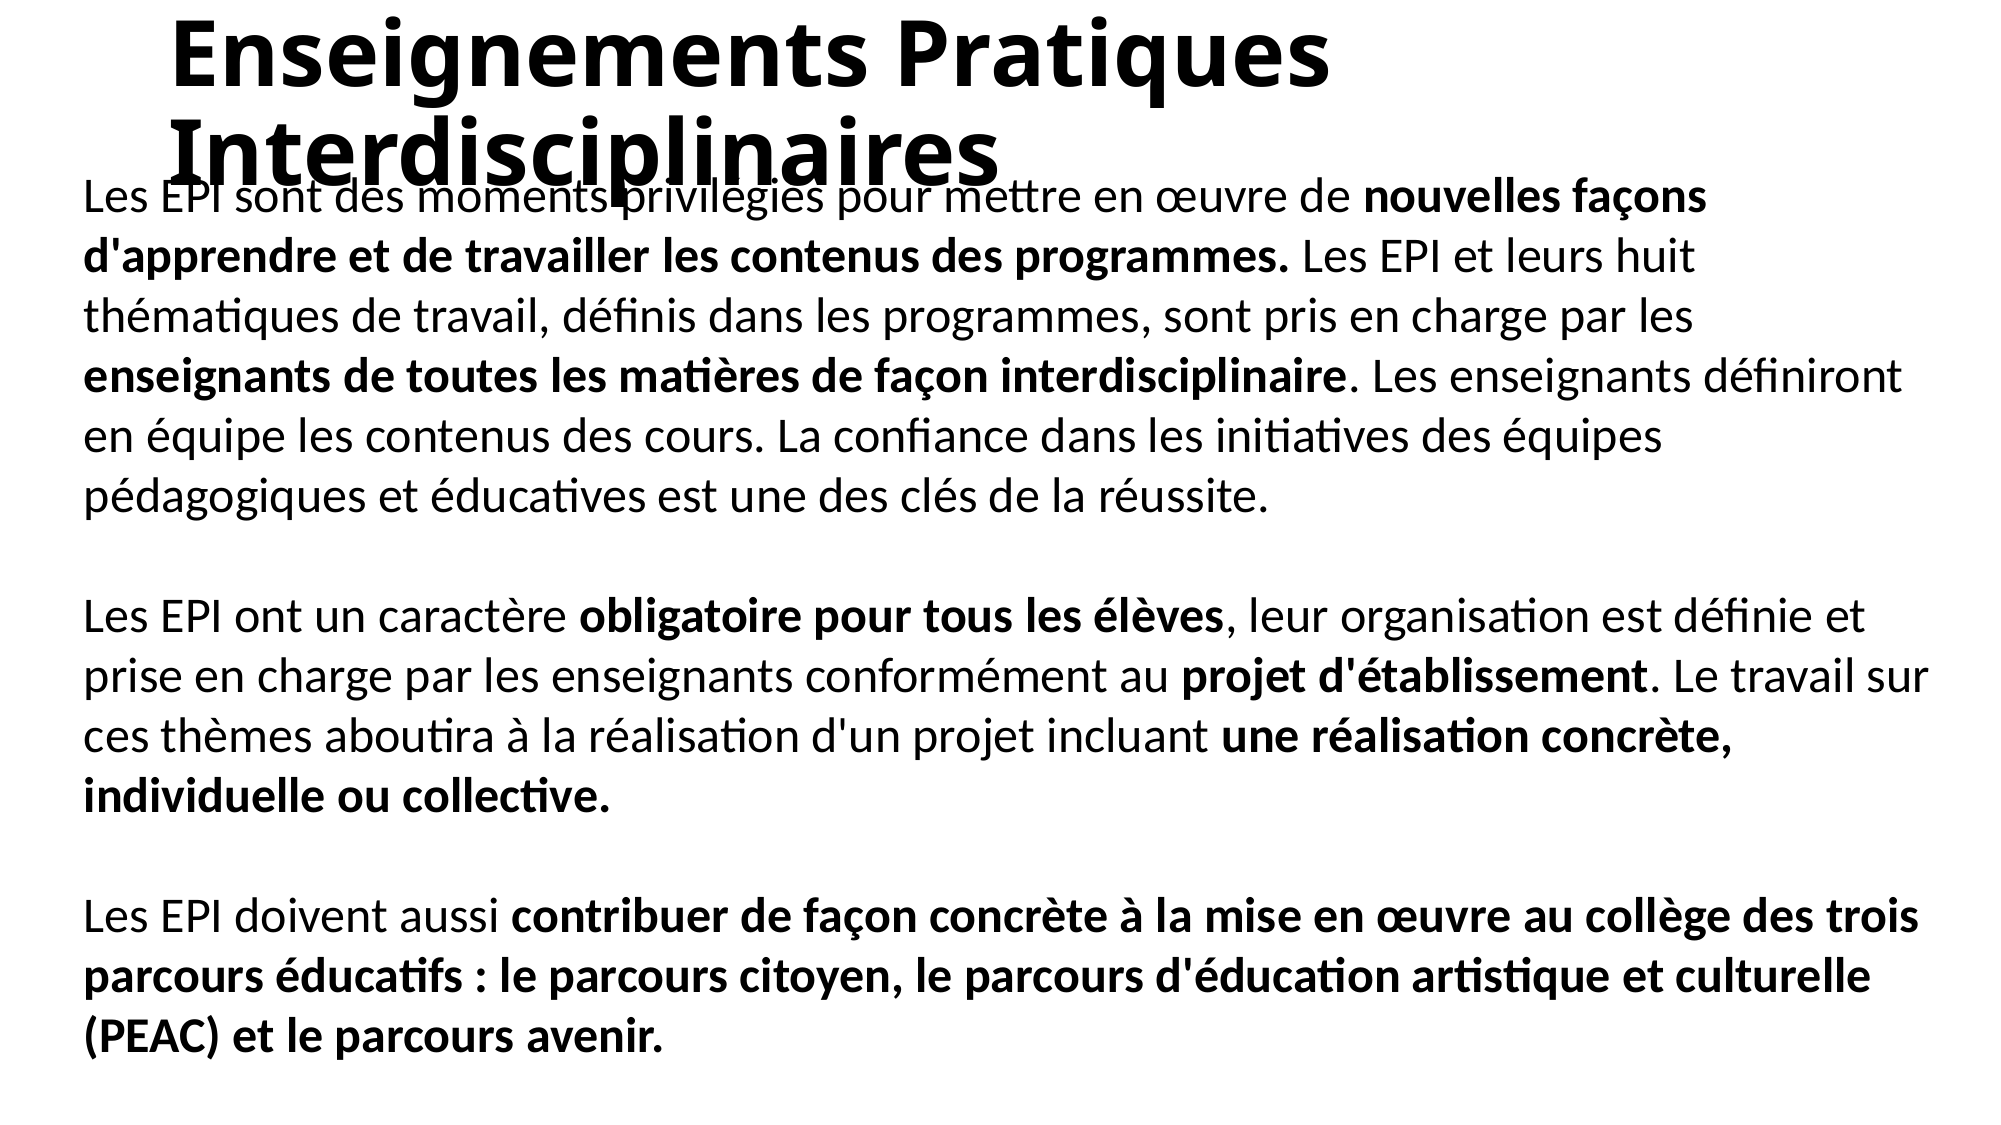

# Enseignements Pratiques Interdisciplinaires
Les EPI sont des moments privilégiés pour mettre en œuvre de nouvelles façons d'apprendre et de travailler les contenus des programmes. Les EPI et leurs huit thématiques de travail, définis dans les programmes, sont pris en charge par les enseignants de toutes les matières de façon interdisciplinaire. Les enseignants définiront en équipe les contenus des cours. La confiance dans les initiatives des équipes pédagogiques et éducatives est une des clés de la réussite.
Les EPI ont un caractère obligatoire pour tous les élèves, leur organisation est définie et prise en charge par les enseignants conformément au projet d'établissement. Le travail sur ces thèmes aboutira à la réalisation d'un projet incluant une réalisation concrète, individuelle ou collective.
Les EPI doivent aussi contribuer de façon concrète à la mise en œuvre au collège des trois parcours éducatifs : le parcours citoyen, le parcours d'éducation artistique et culturelle (PEAC) et le parcours avenir.